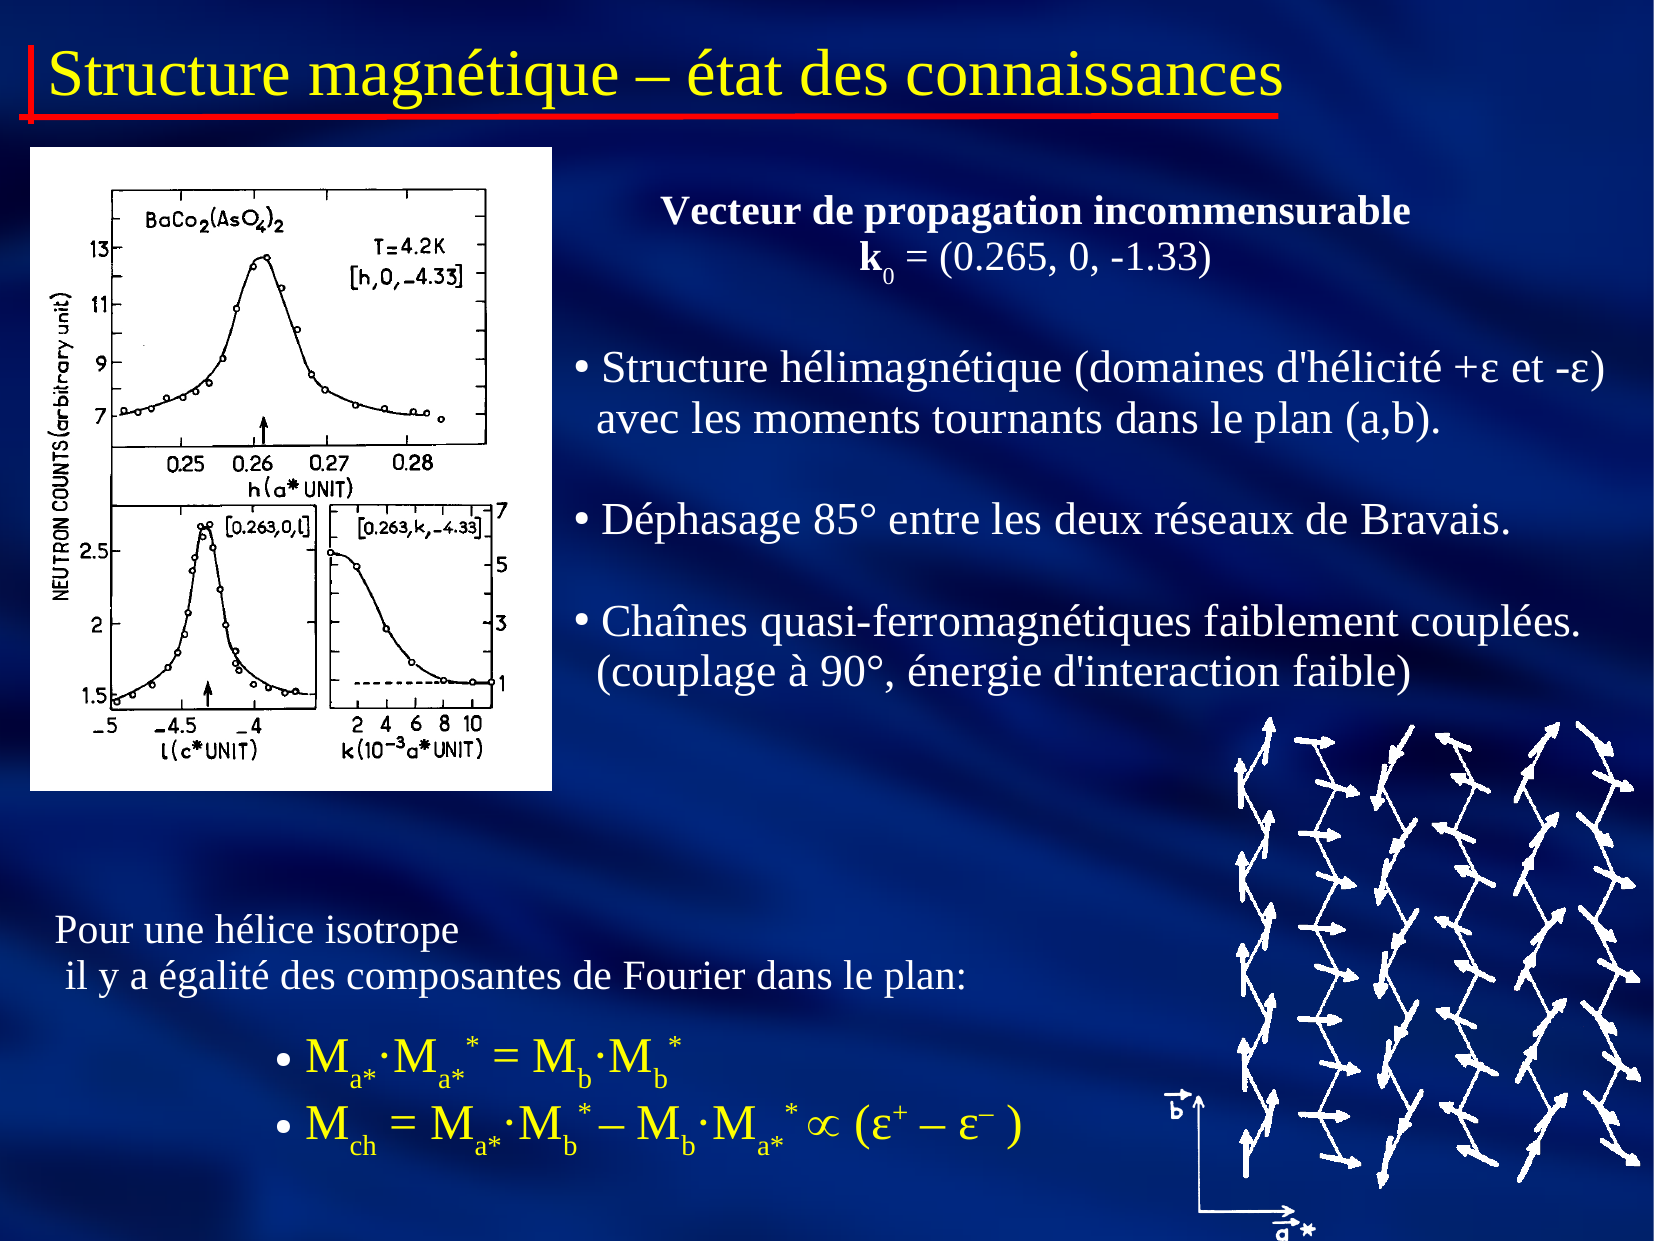

Structure magnétique – état des connaissances
Vecteur de propagation incommensurable
k0 = (0.265, 0, -1.33)
 Structure hélimagnétique (domaines d'hélicité +ε et -ε)
 avec les moments tournants dans le plan (a,b).
 Déphasage 85° entre les deux réseaux de Bravais.
 Chaînes quasi-ferromagnétiques faiblement couplées.
 (couplage à 90°, énergie d'interaction faible)
Pour une hélice isotrope
 il y a égalité des composantes de Fourier dans le plan:
 Ma*·Ma** = Mb·Mb*
 Mch = Ma*·Mb* – Mb·Ma**  (ε+ – ε– )